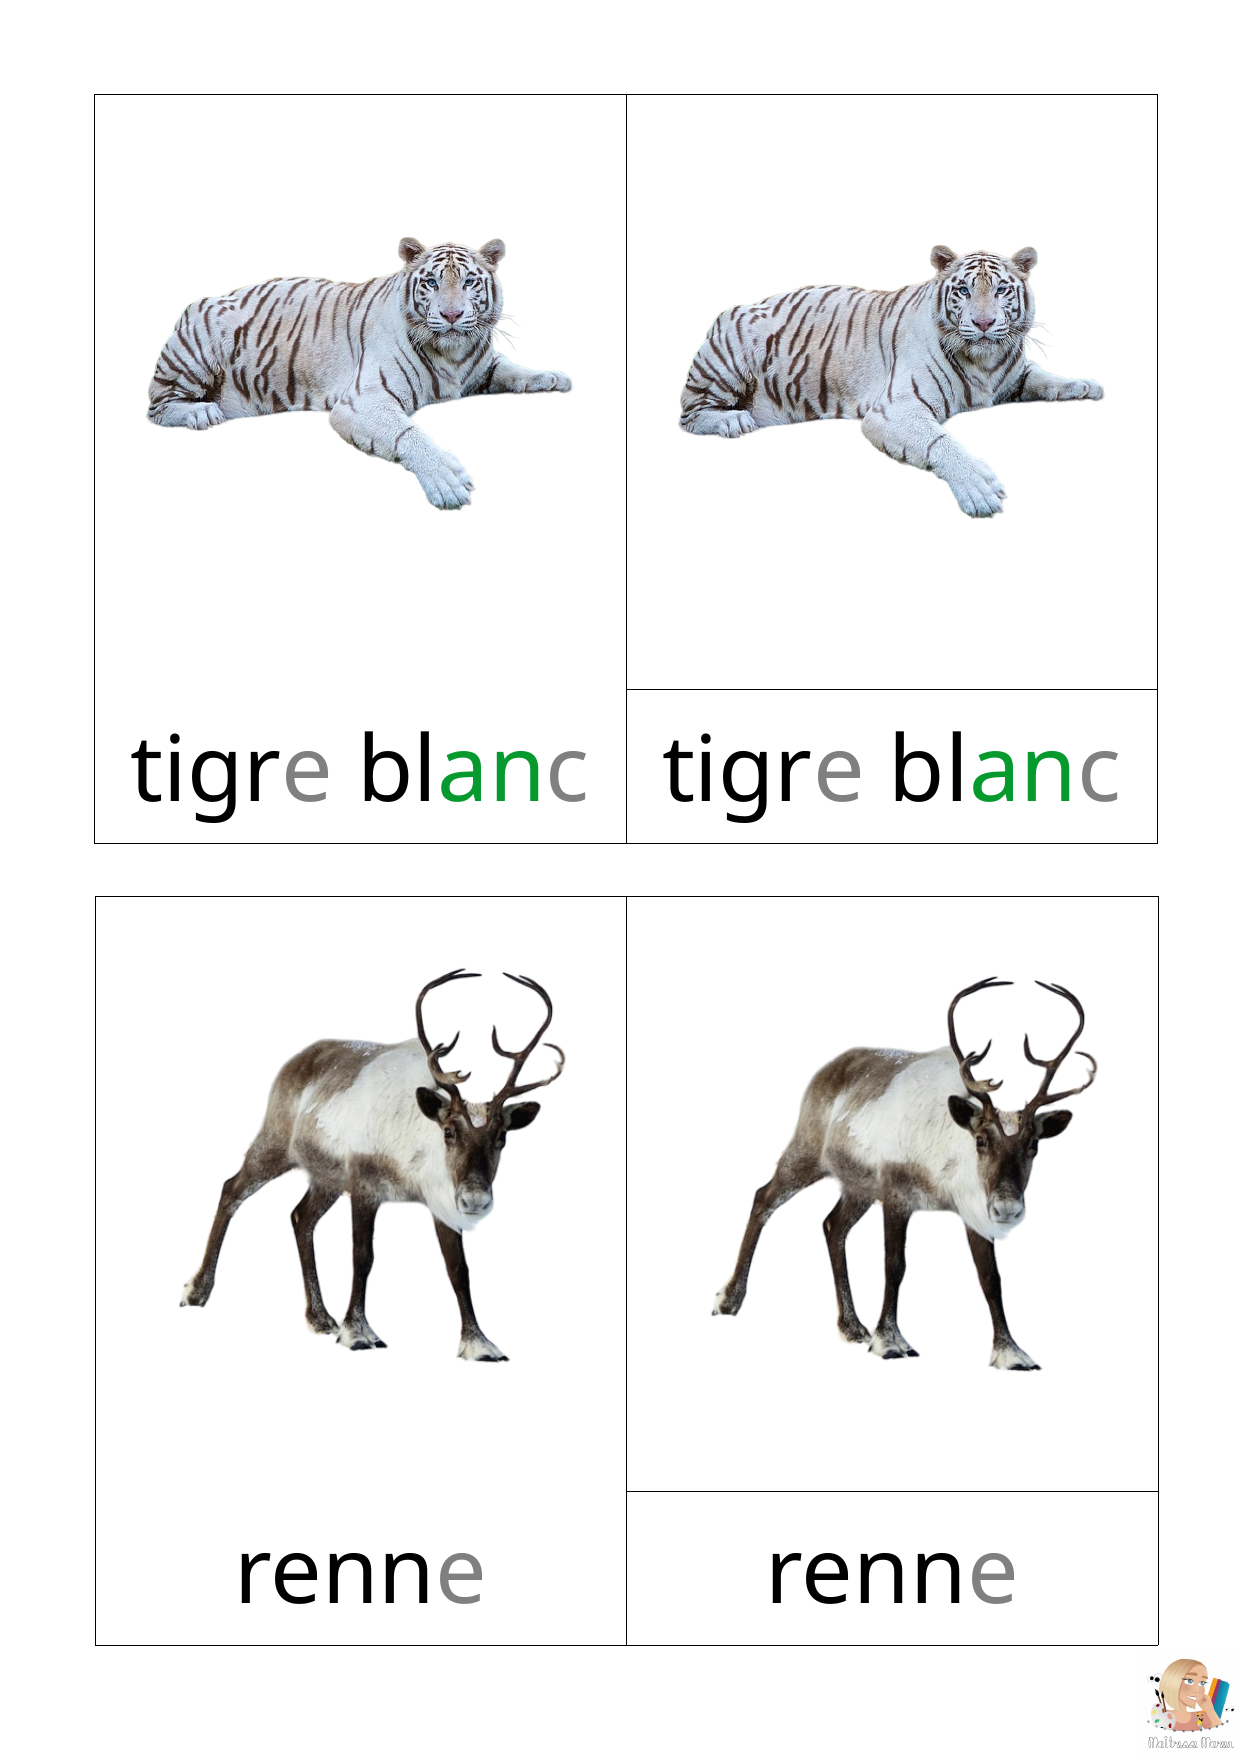

| | |
| --- | --- |
| tigre blanc | tigre blanc |
| | |
| --- | --- |
| renne | renne |